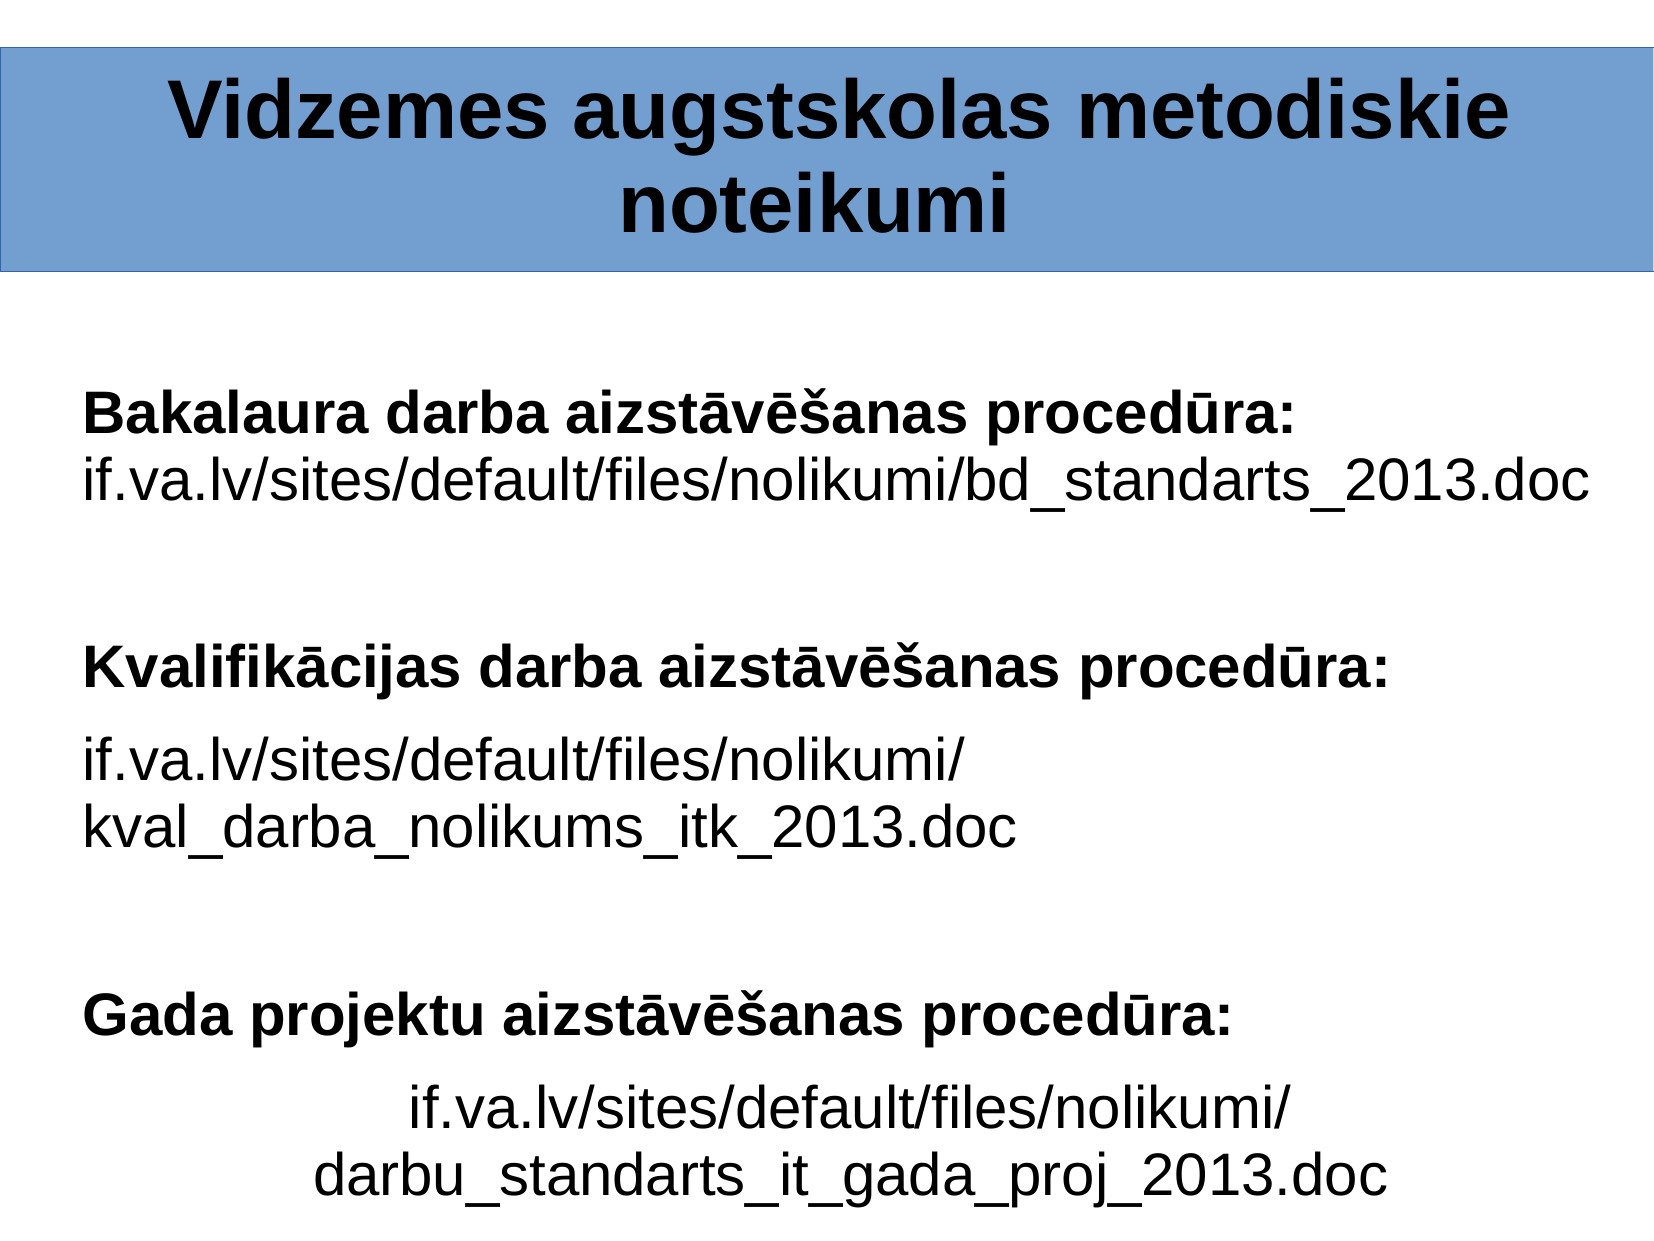

# Vidzemes augstskolas metodiskie noteikumi
Bakalaura darba aizstāvēšanas procedūra: if.va.lv/sites/default/files/nolikumi/bd_standarts_2013.doc
Kvalifikācijas darba aizstāvēšanas procedūra:
if.va.lv/sites/default/files/nolikumi/kval_darba_nolikums_itk_2013.doc
Gada projektu aizstāvēšanas procedūra:
if.va.lv/sites/default/files/nolikumi/darbu_standarts_it_gada_proj_2013.doc